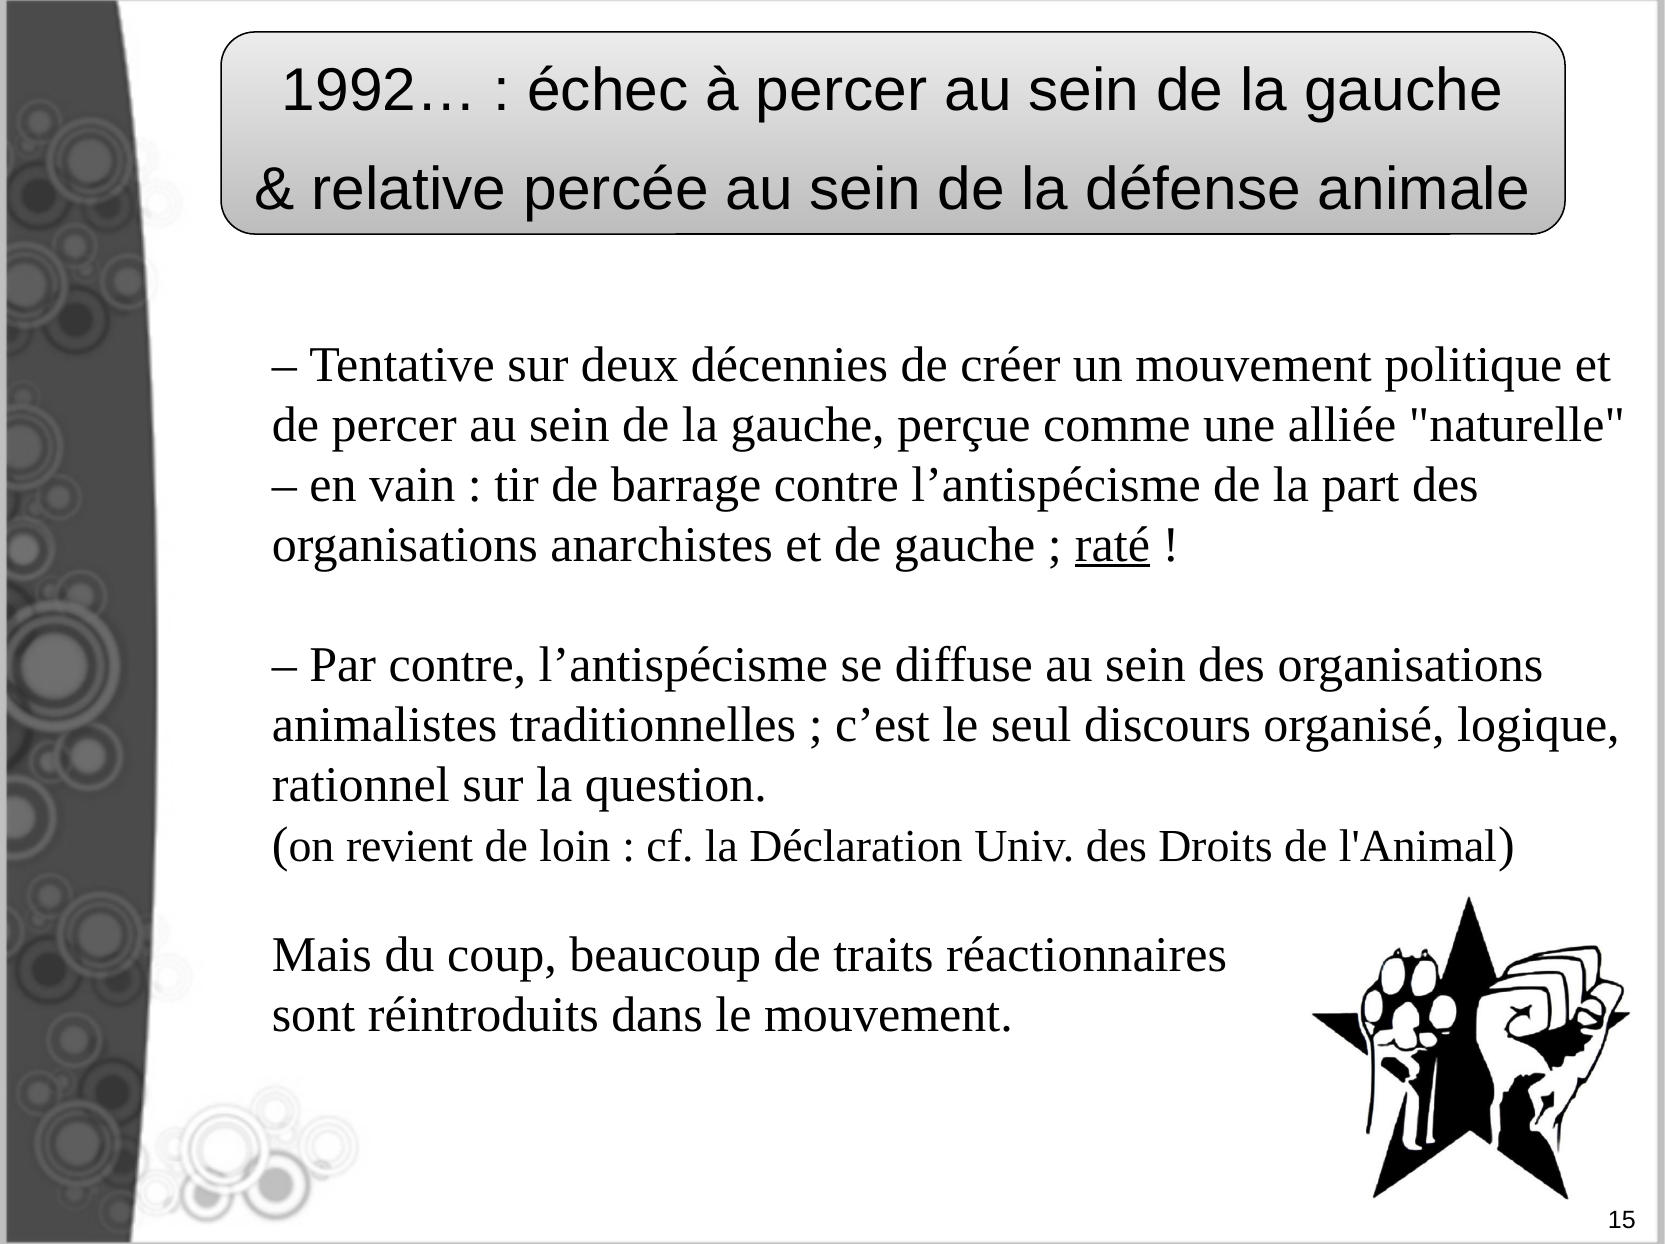

1992… : échec à percer au sein de la gauche
& relative percée au sein de la défense animale
– Tentative sur deux décennies de créer un mouvement politique et de percer au sein de la gauche, perçue comme une alliée "naturelle" – en vain : tir de barrage contre l’antispécisme de la part des organisations anarchistes et de gauche ; raté !
– Par contre, l’antispécisme se diffuse au sein des organisations animalistes traditionnelles ; c’est le seul discours organisé, logique, rationnel sur la question.
(on revient de loin : cf. la Déclaration Univ. des Droits de l'Animal)
Mais du coup, beaucoup de traits réactionnaires
sont réintroduits dans le mouvement.
15